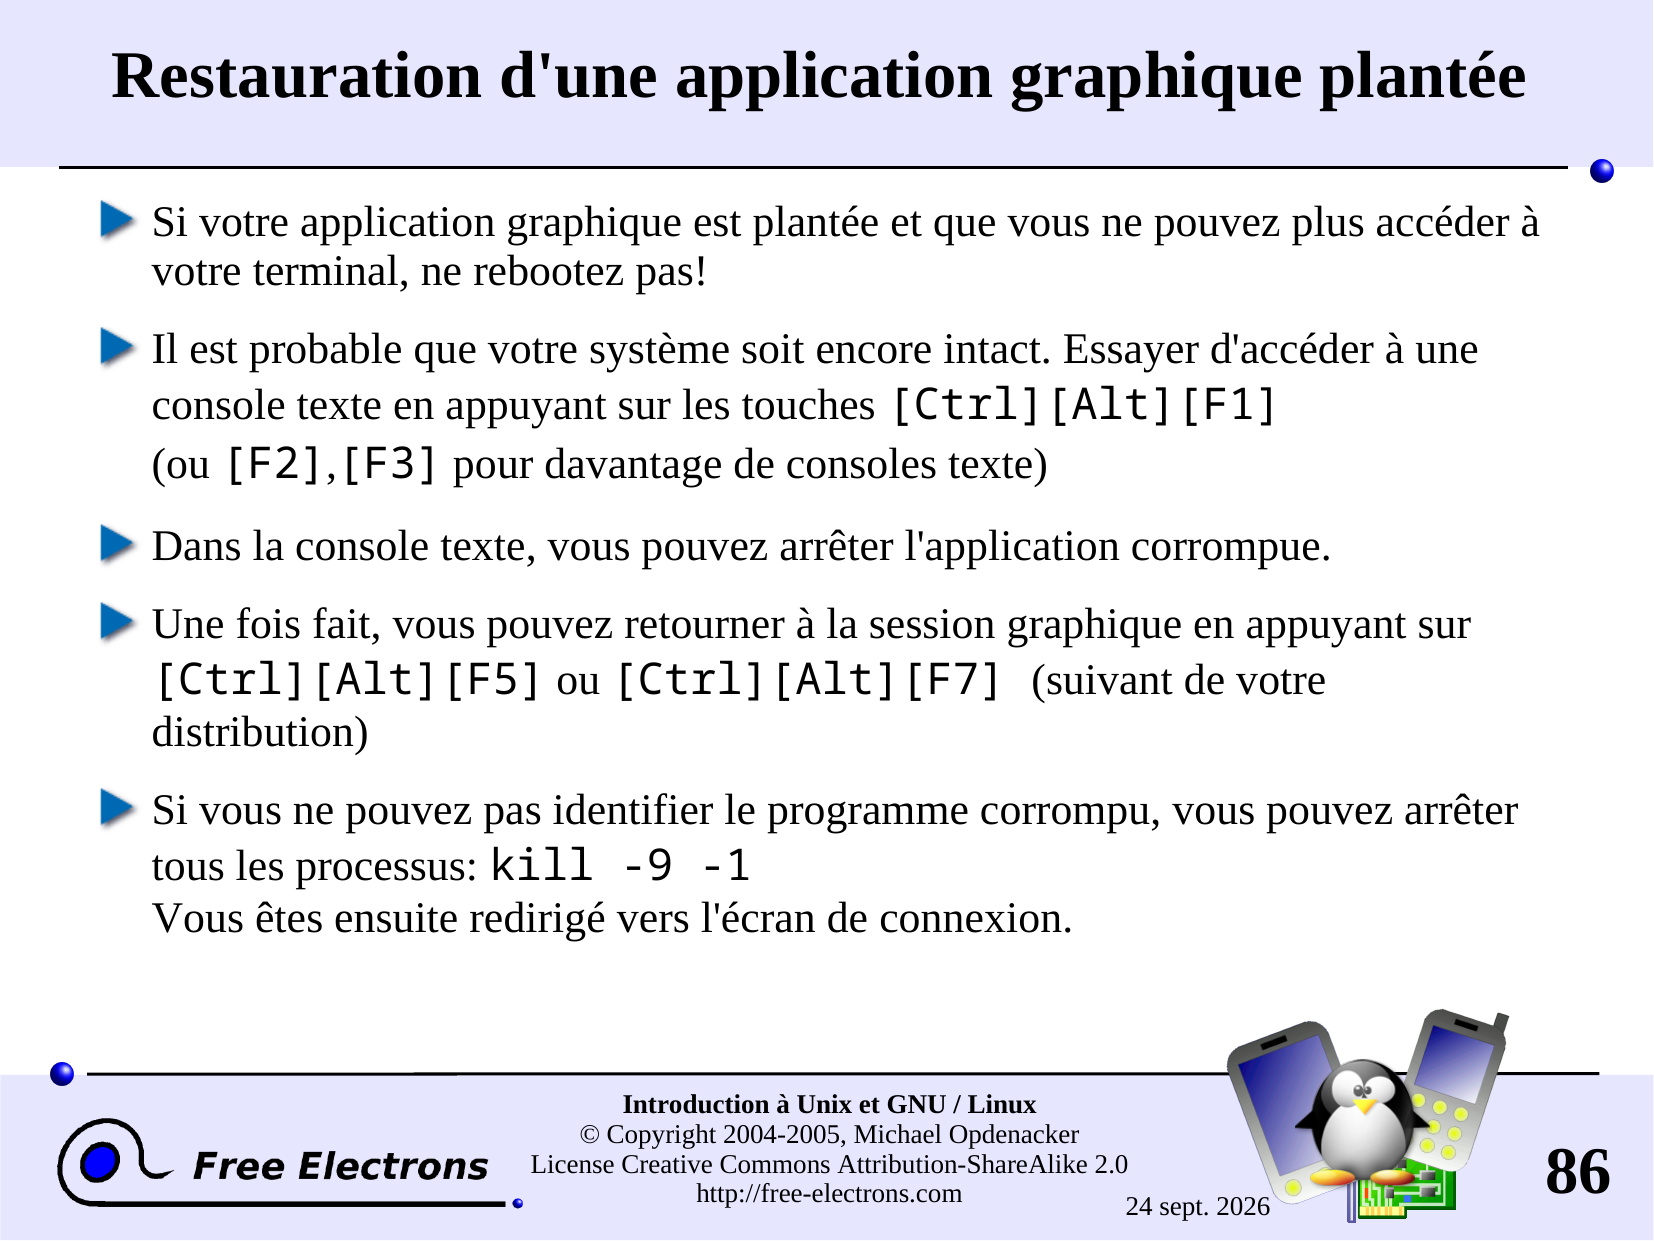

# Restauration d'une application graphique plantée
Si votre application graphique est plantée et que vous ne pouvez plus accéder à votre terminal, ne rebootez pas!
Il est probable que votre système soit encore intact. Essayer d'accéder à une console texte en appuyant sur les touches [Ctrl][Alt][F1]
(ou [F2],[F3] pour davantage de consoles texte)
Dans la console texte, vous pouvez arrêter l'application corrompue.
Une fois fait, vous pouvez retourner à la session graphique en appuyant sur [Ctrl][Alt][F5] ou [Ctrl][Alt][F7] (suivant de votre distribution)
Si vous ne pouvez pas identifier le programme corrompu, vous pouvez arrêter tous les processus: kill -9 -1
Vous êtes ensuite redirigé vers l'écran de connexion.